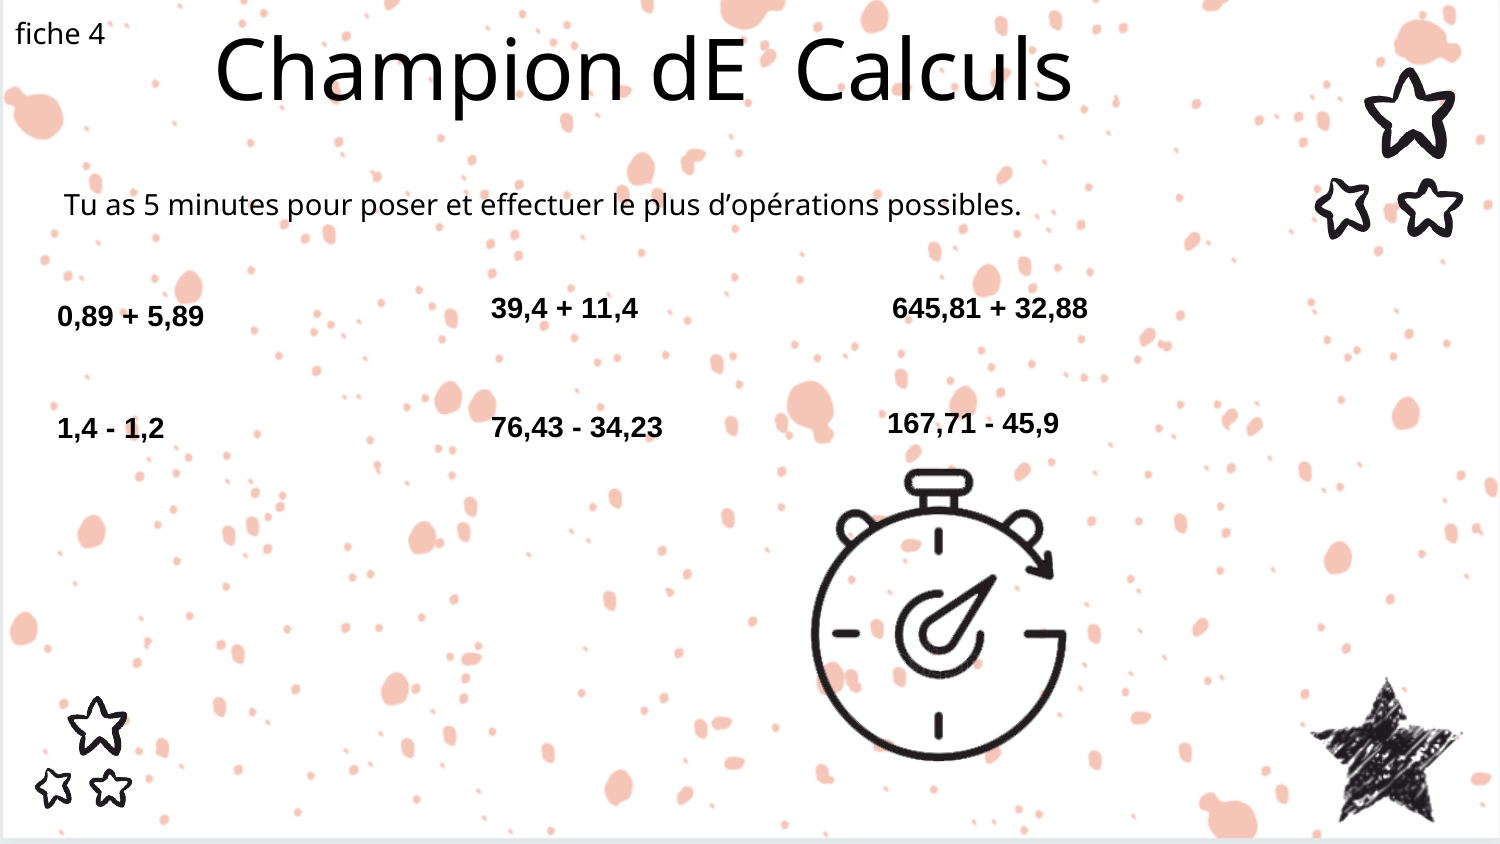

fiche 4
Champion dE Calculs
Tu as 5 minutes pour poser et effectuer le plus d’opérations possibles.
39,4 + 11,4
645,81 + 32,88
0,89 + 5,89
167,71 - 45,9
76,43 - 34,23
1,4 - 1,2